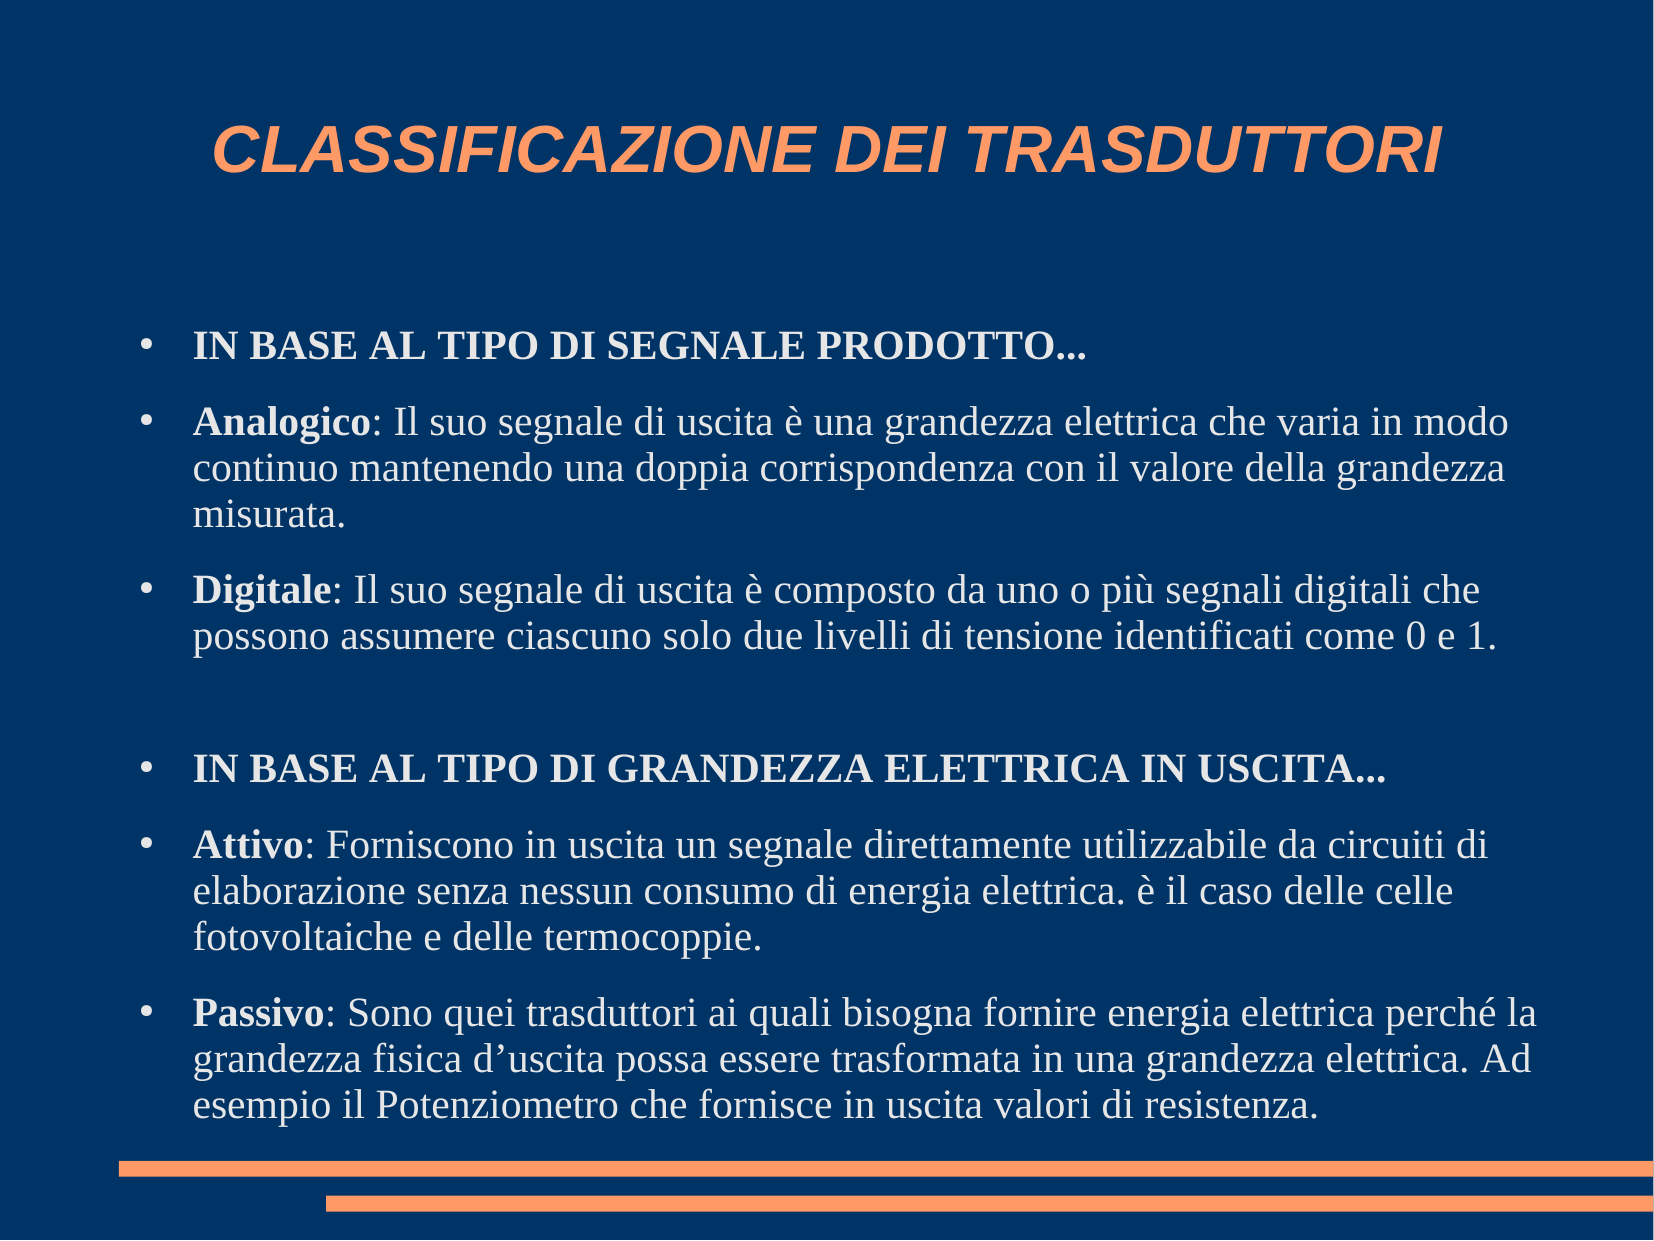

# CLASSIFICAZIONE DEI TRASDUTTORI
IN BASE AL TIPO DI SEGNALE PRODOTTO...
Analogico: Il suo segnale di uscita è una grandezza elettrica che varia in modo continuo mantenendo una doppia corrispondenza con il valore della grandezza misurata.
Digitale: Il suo segnale di uscita è composto da uno o più segnali digitali che possono assumere ciascuno solo due livelli di tensione identificati come 0 e 1.
IN BASE AL TIPO DI GRANDEZZA ELETTRICA IN USCITA...
Attivo: Forniscono in uscita un segnale direttamente utilizzabile da circuiti di elaborazione senza nessun consumo di energia elettrica. è il caso delle celle fotovoltaiche e delle termocoppie.
Passivo: Sono quei trasduttori ai quali bisogna fornire energia elettrica perché la grandezza fisica d’uscita possa essere trasformata in una grandezza elettrica. Ad esempio il Potenziometro che fornisce in uscita valori di resistenza.